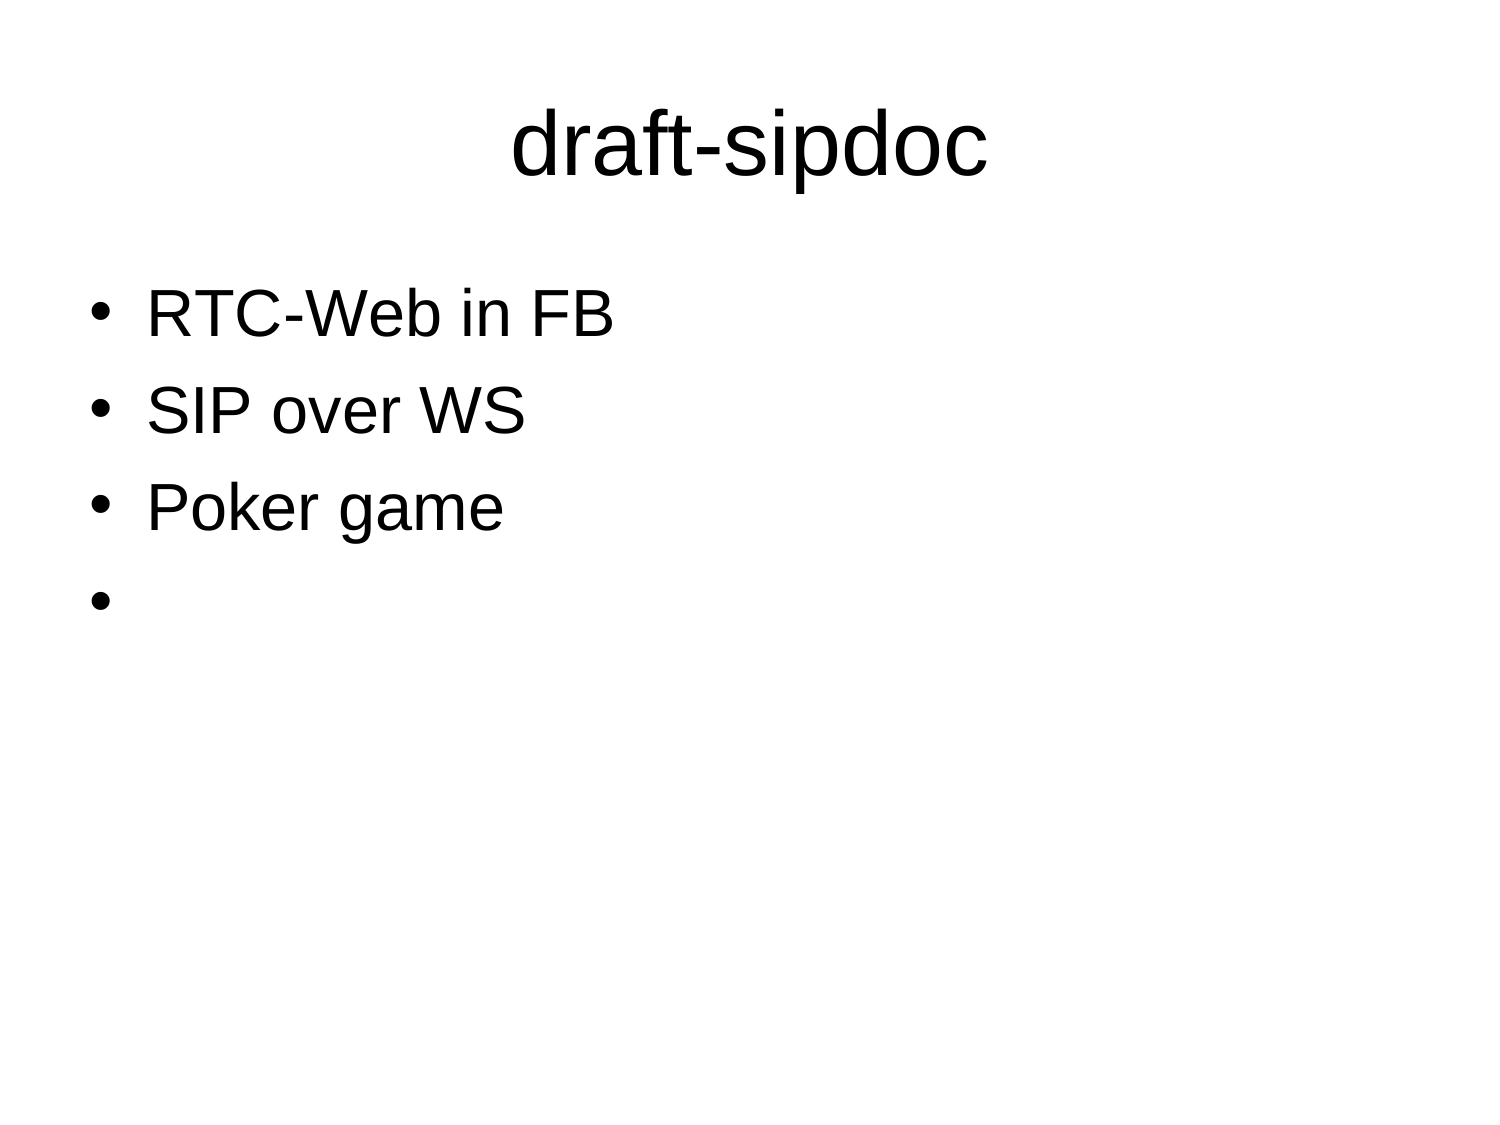

# draft-sipdoc
RTC-Web in FB
SIP over WS
Poker game